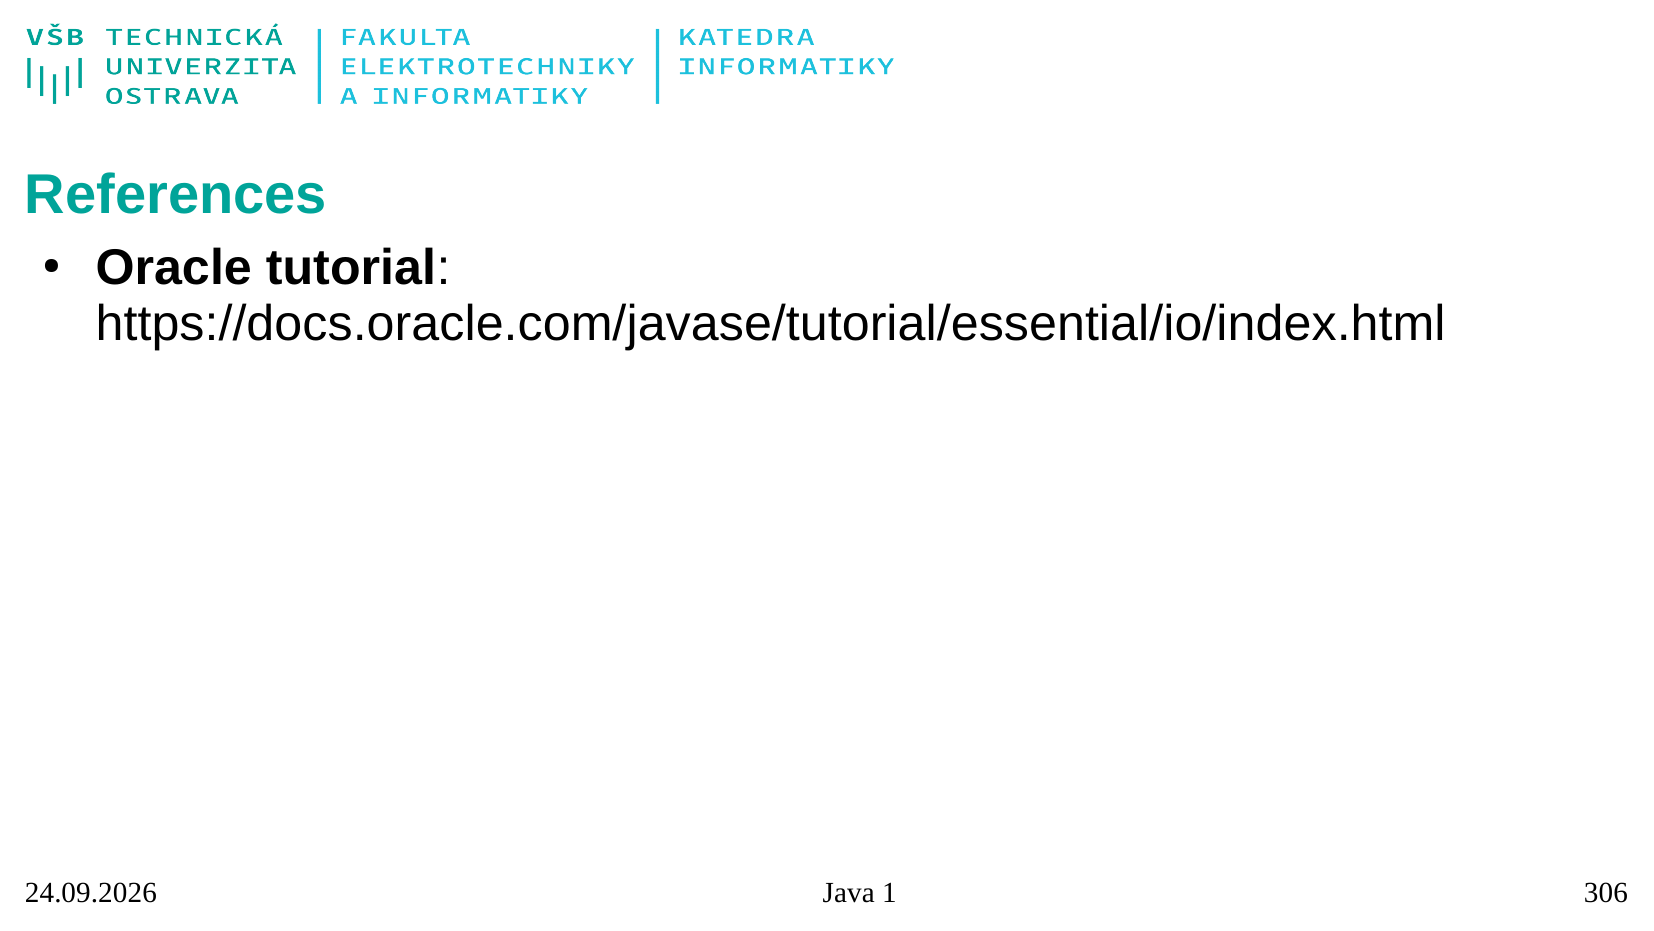

# References
Oracle tutorial: https://docs.oracle.com/javase/tutorial/essential/io/index.html
Java 1
306